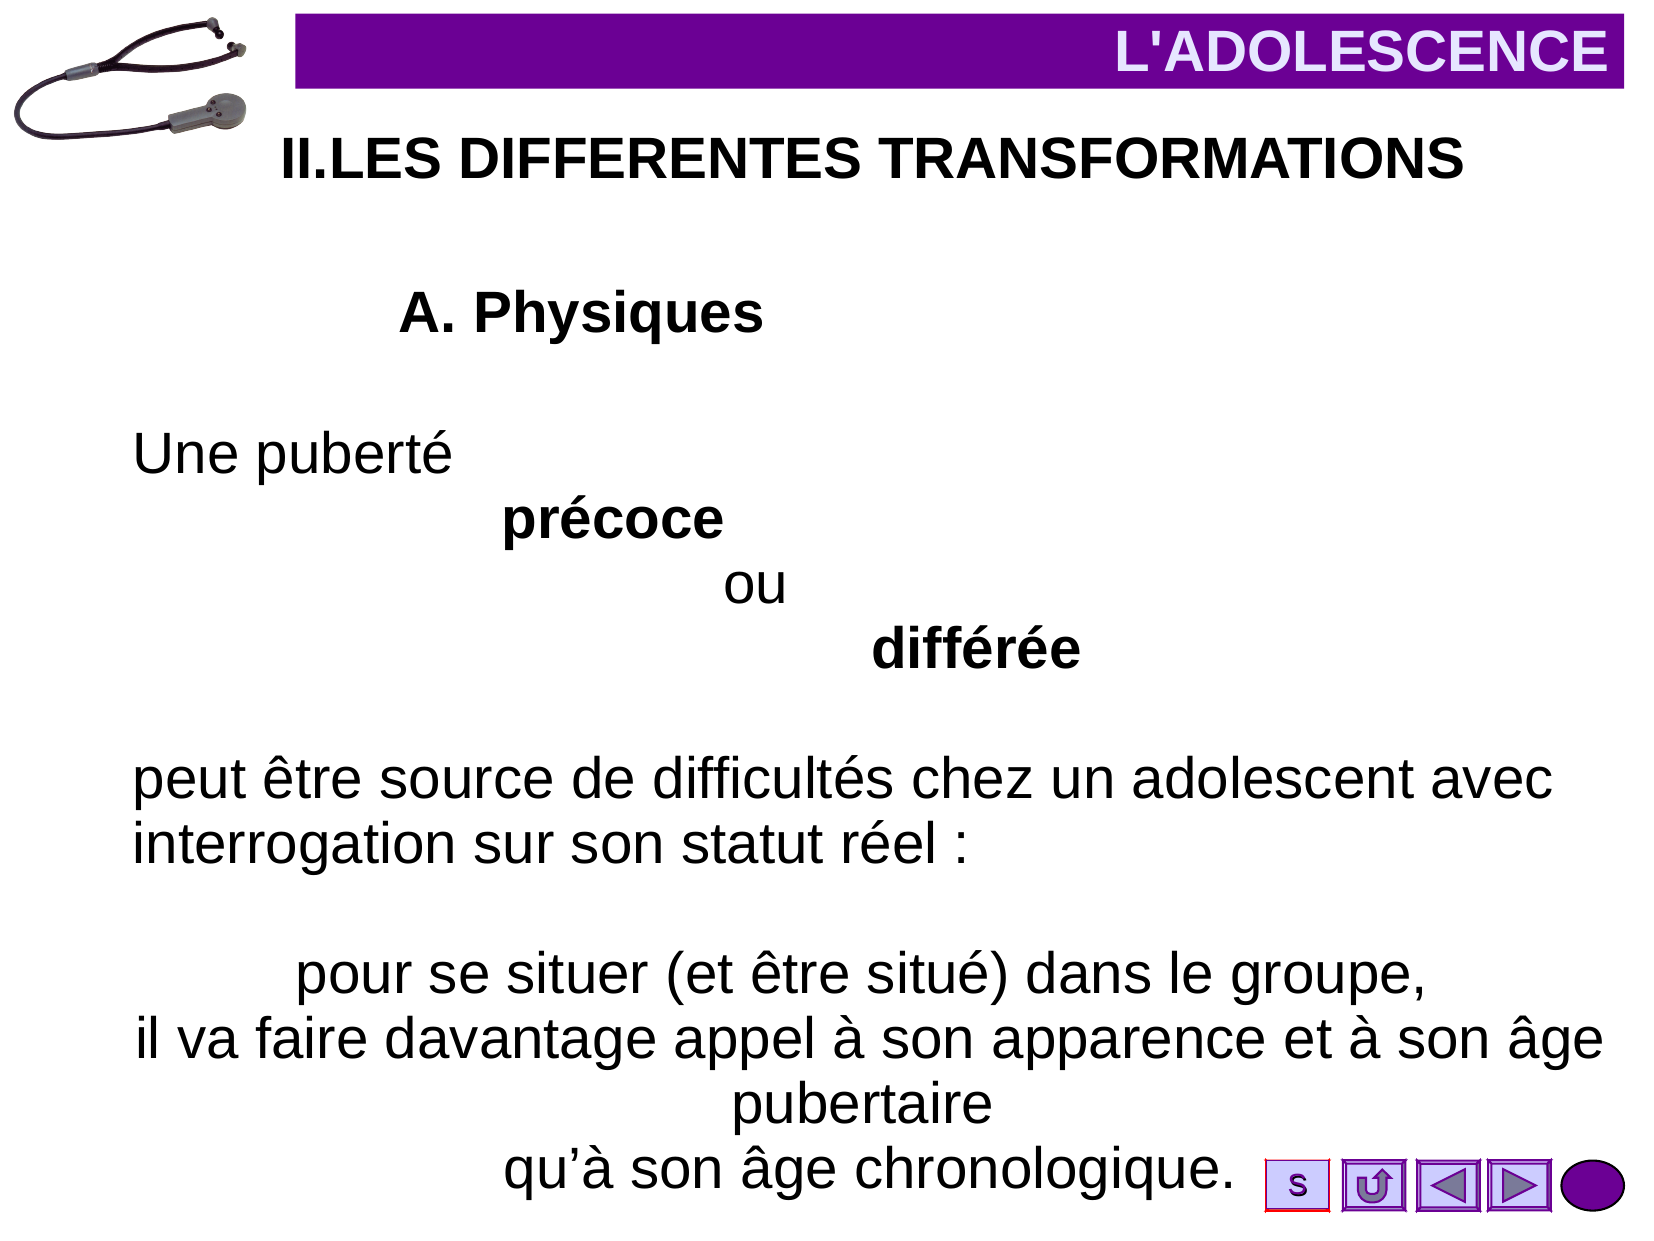

L'ADOLESCENCE
II.LES DIFFERENTES TRANSFORMATIONS
A. Physiques
Une puberté
					précoce
								ou
										différée
peut être source de difficultés chez un adolescent avec interrogation sur son statut réel :
pour se situer (et être situé) dans le groupe,
il va faire davantage appel à son apparence et à son âge pubertaire
qu’à son âge chronologique.